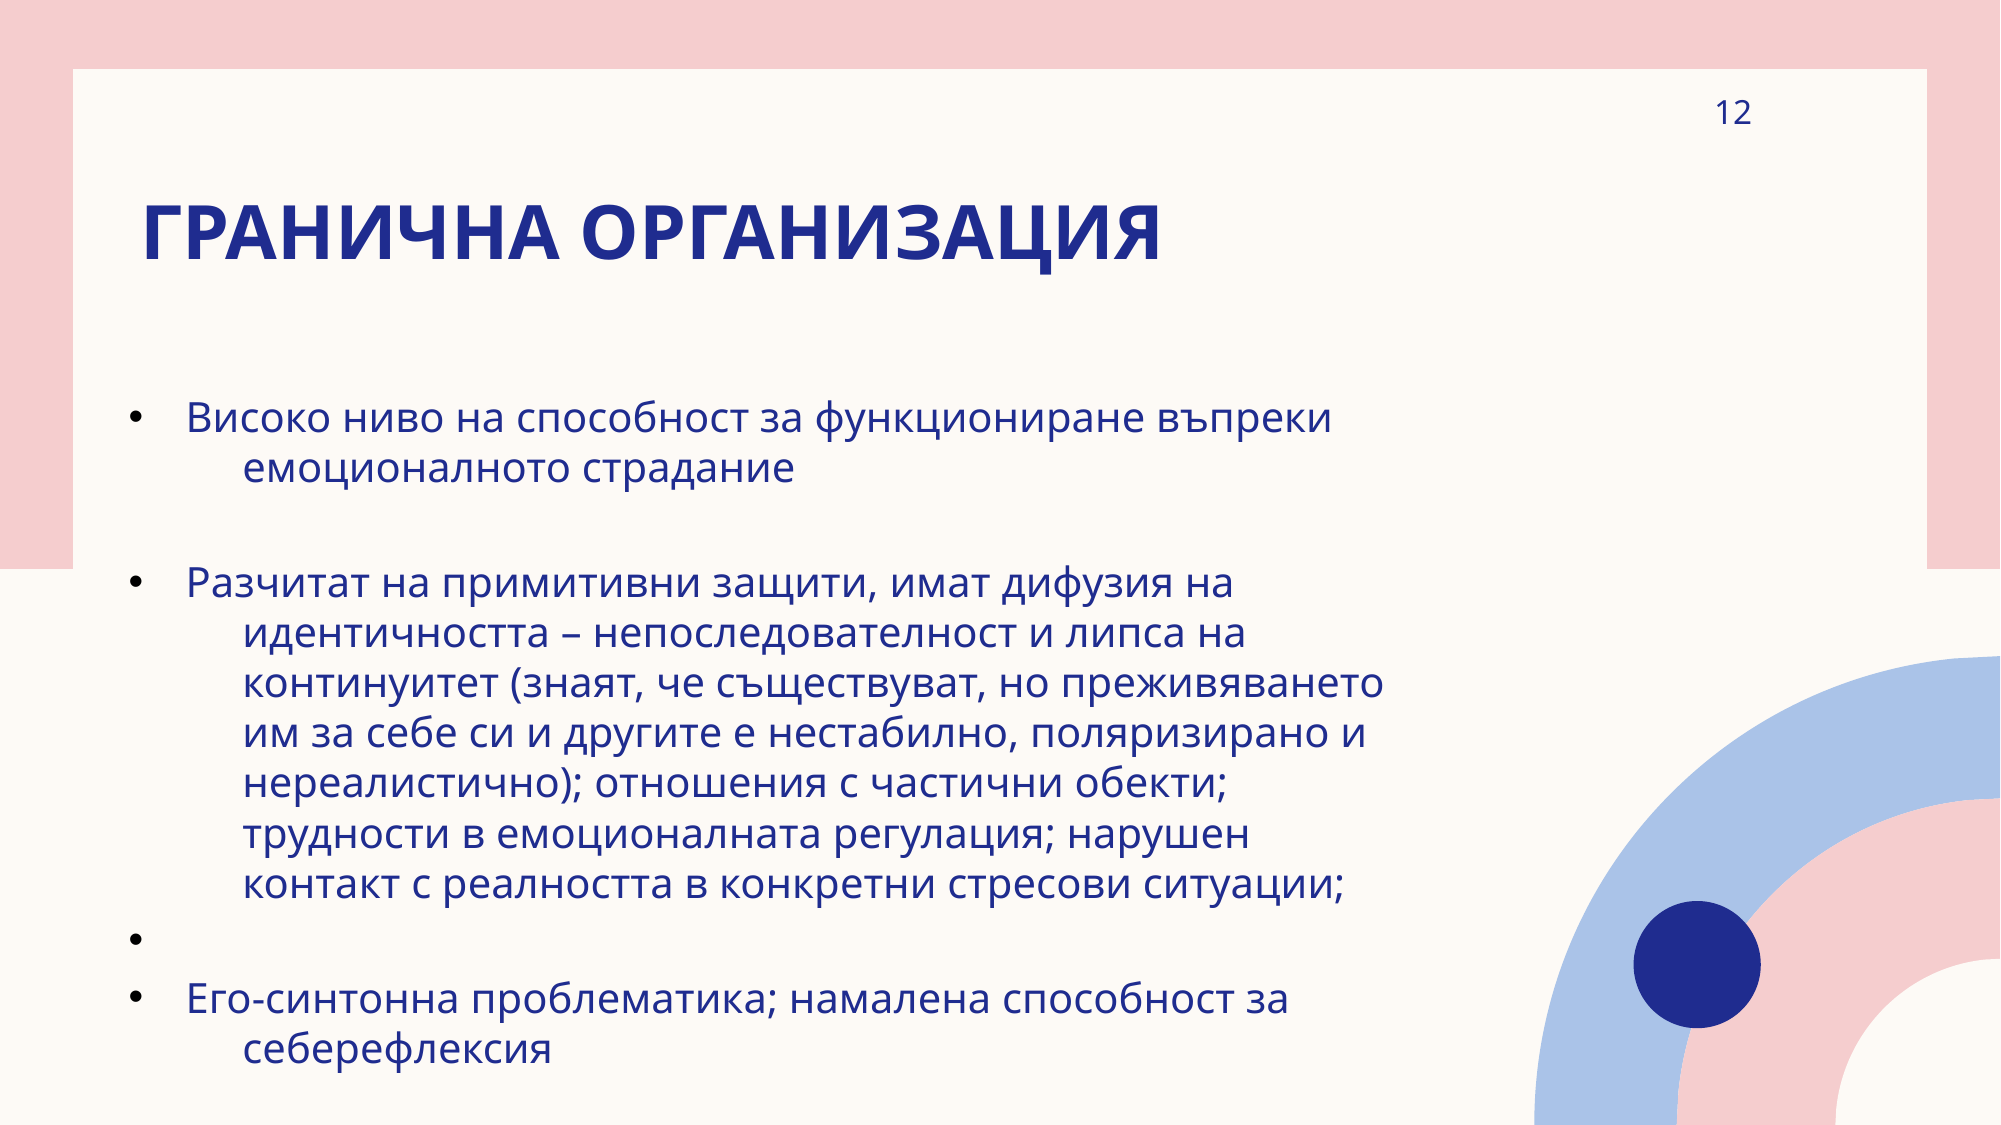

# гранична организация
Високо ниво на способност за функциониране въпреки емоционалното страдание
Разчитат на примитивни защити, имат дифузия на идентичността – непоследователност и липса на континуитет (знаят, че съществуват, но преживяването им за себе си и другите е нестабилно, поляризирано и нереалистично); отношения с частични обекти; трудности в емоционалната регулация; нарушен контакт с реалността в конкретни стресови ситуации;
Его-синтонна проблематика; намалена способност за себерефлексия